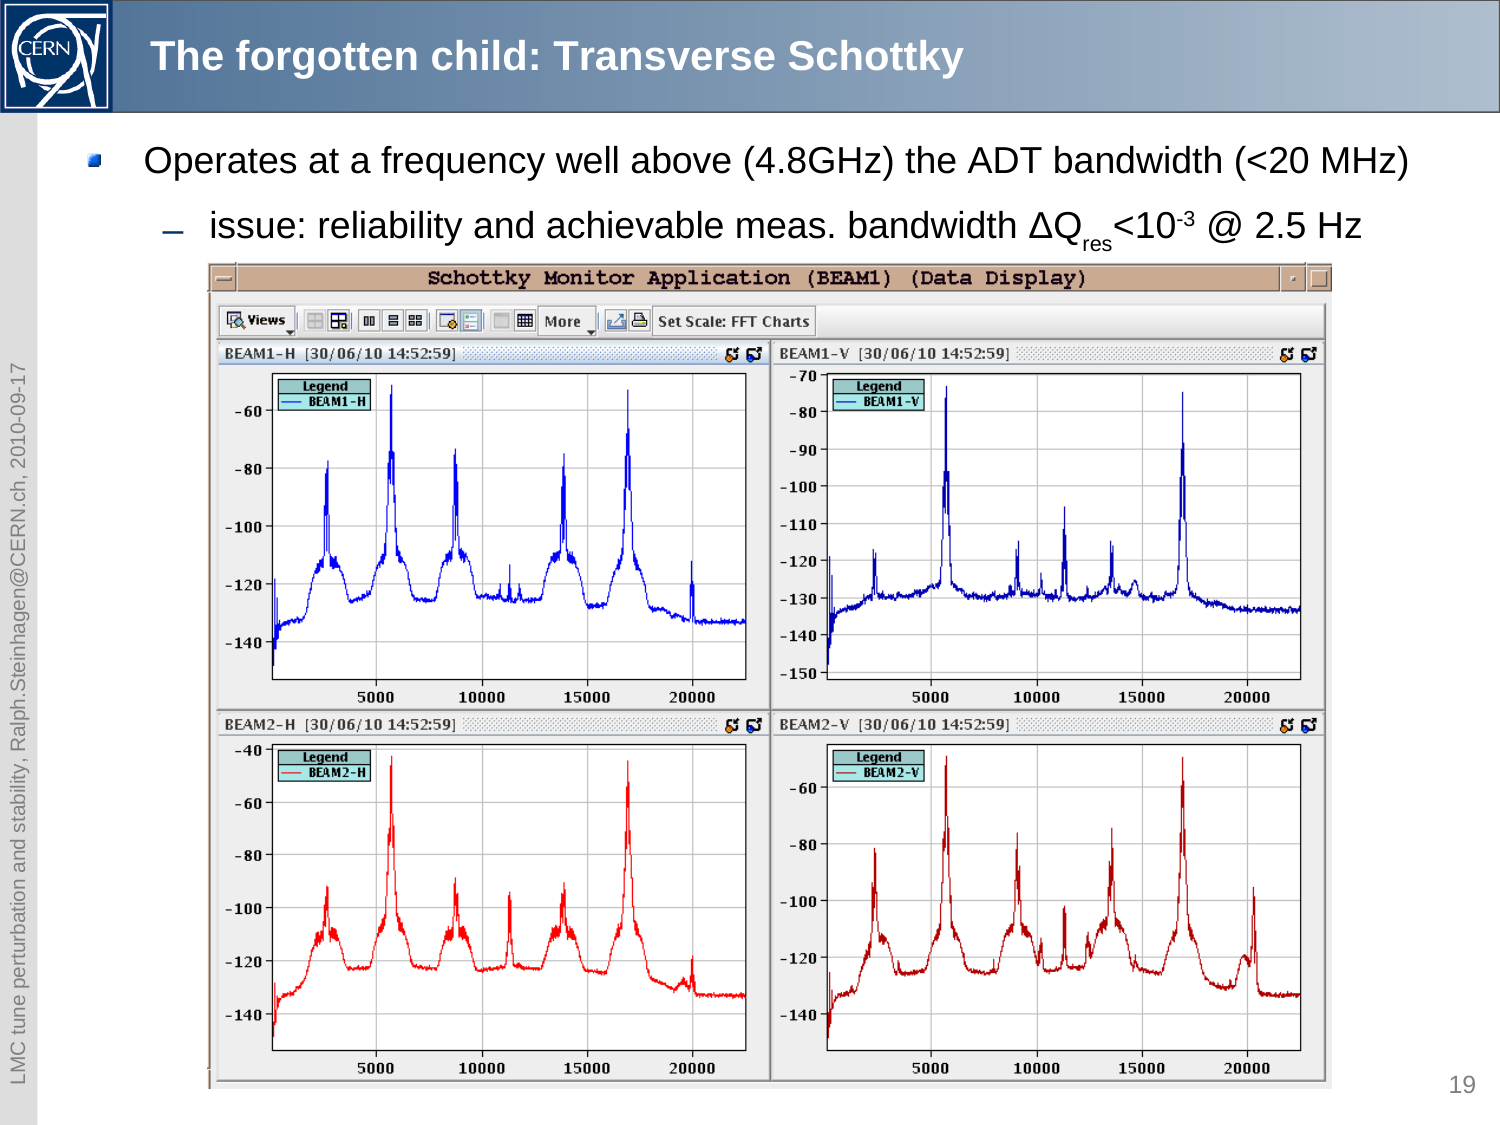

# The forgotten child: Transverse Schottky
Operates at a frequency well above (4.8GHz) the ADT bandwidth (<20 MHz)
issue: reliability and achievable meas. bandwidth ΔQres<10-3 @ 2.5 Hz